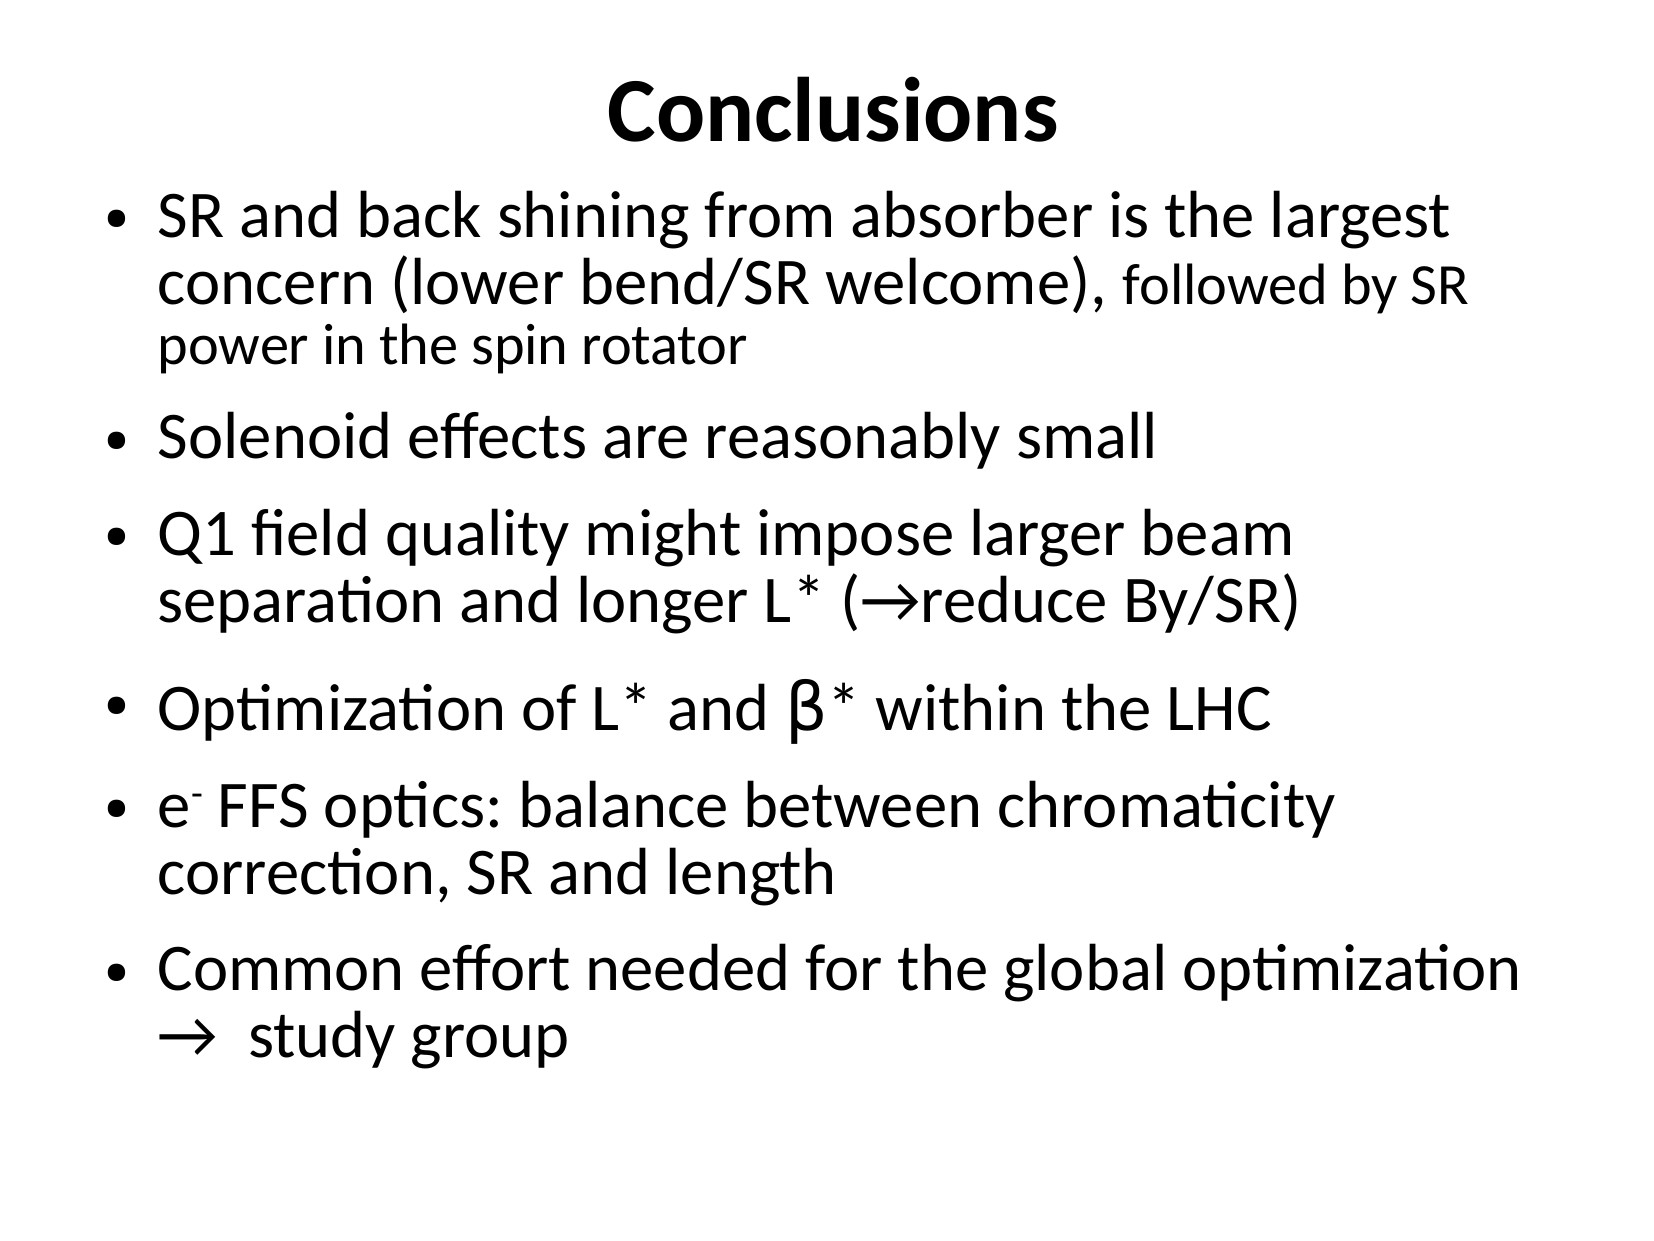

Conclusions
# SR and back shining from absorber is the largest concern (lower bend/SR welcome), followed by SR power in the spin rotator
Solenoid effects are reasonably small
Q1 field quality might impose larger beam separation and longer L* (→reduce By/SR)
Optimization of L* and β* within the LHC
e- FFS optics: balance between chromaticity correction, SR and length
Common effort needed for the global optimization → study group